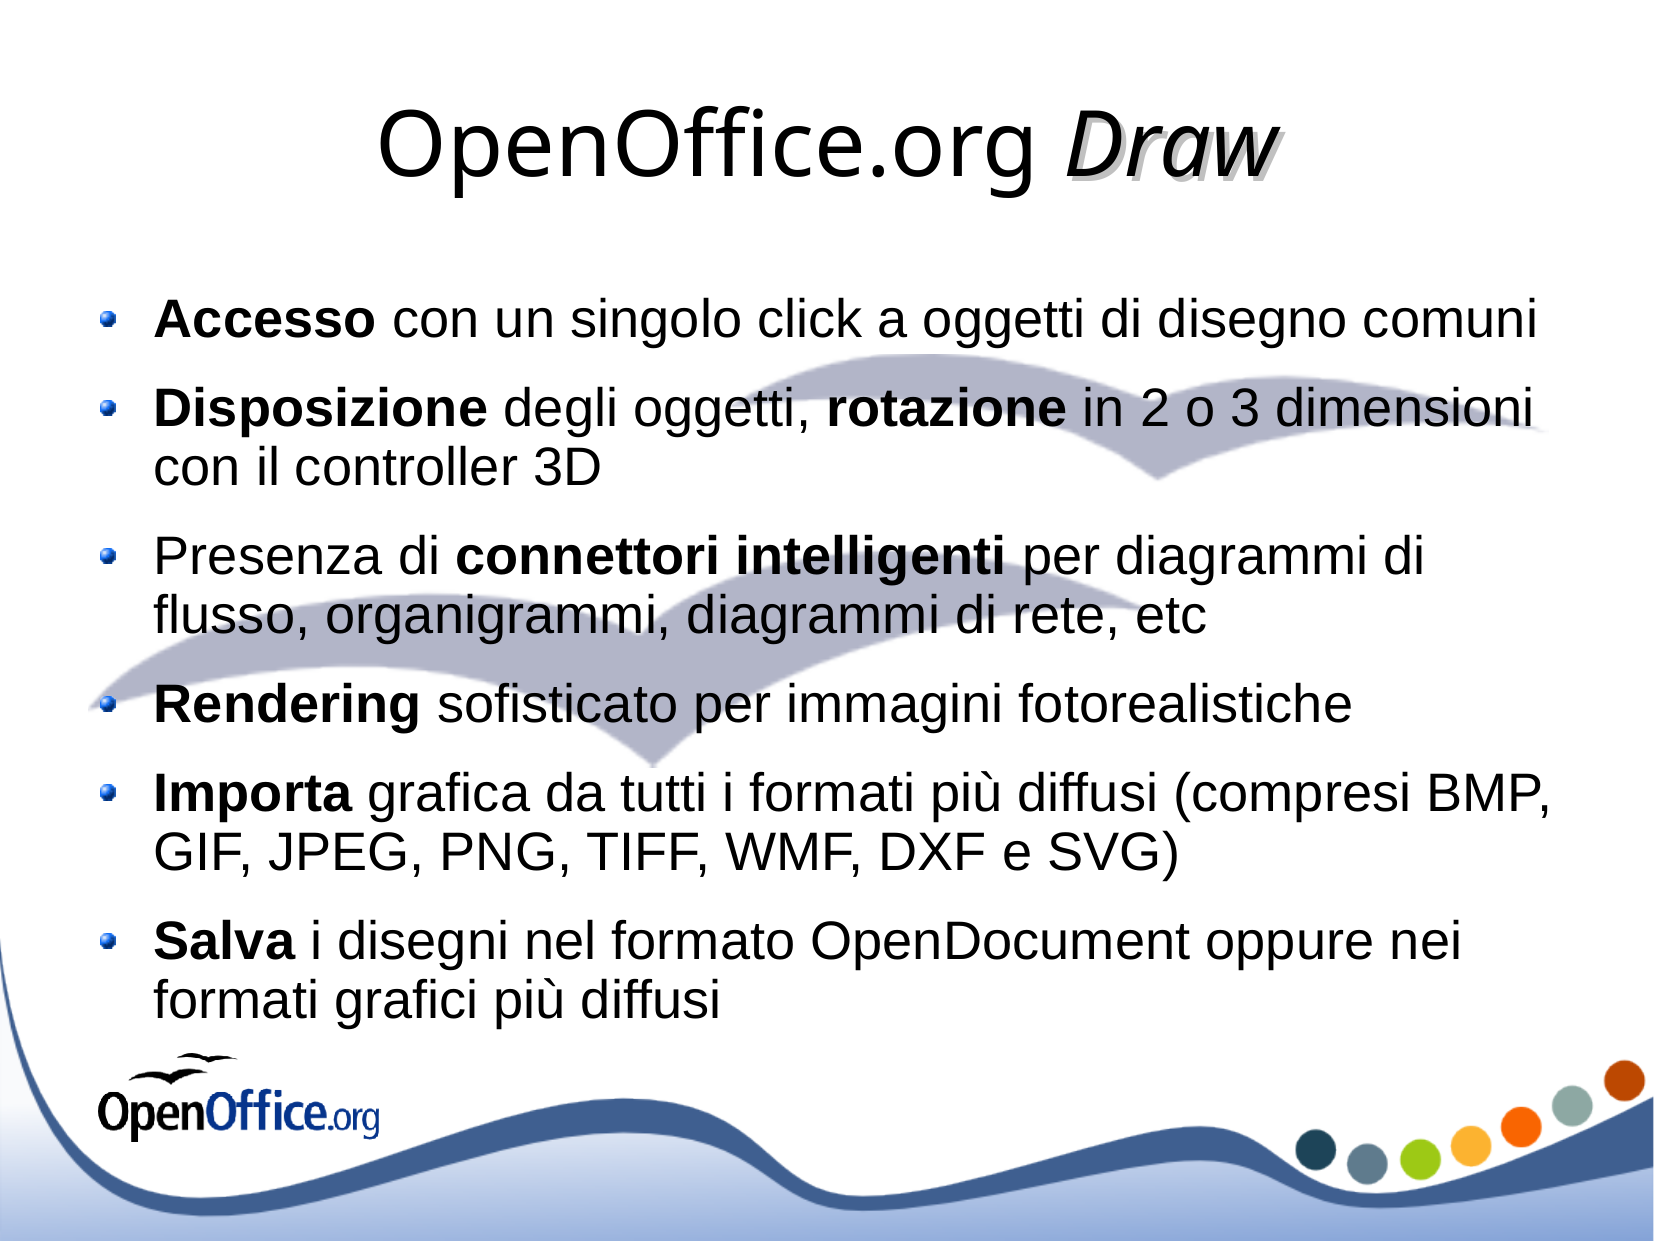

# OpenOffice.org Draw
Accesso con un singolo click a oggetti di disegno comuni
Disposizione degli oggetti, rotazione in 2 o 3 dimensioni con il controller 3D
Presenza di connettori intelligenti per diagrammi di flusso, organigrammi, diagrammi di rete, etc
Rendering sofisticato per immagini fotorealistiche
Importa grafica da tutti i formati più diffusi (compresi BMP, GIF, JPEG, PNG, TIFF, WMF, DXF e SVG)
Salva i disegni nel formato OpenDocument oppure nei formati grafici più diffusi